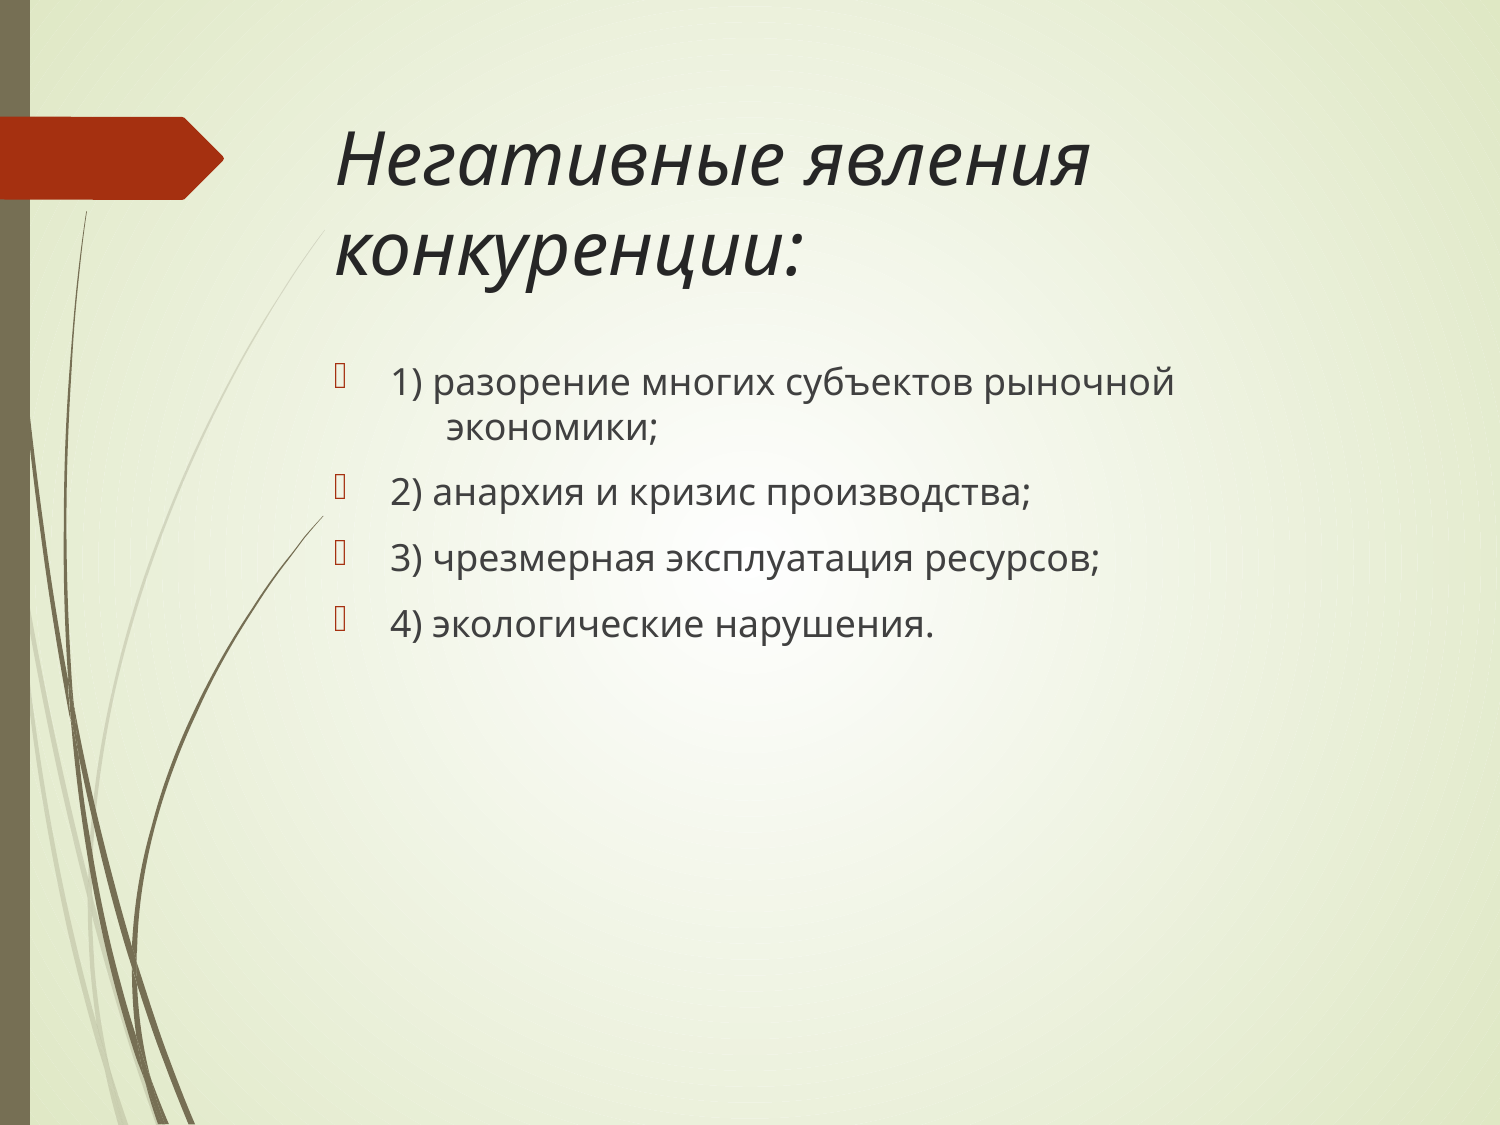

# Негативные явления конкуренции:
1) разорение многих субъектов рыночной экономики;
2) анархия и кризис производства;
3) чрезмерная эксплуатация ресурсов;
4) экологические нарушения.